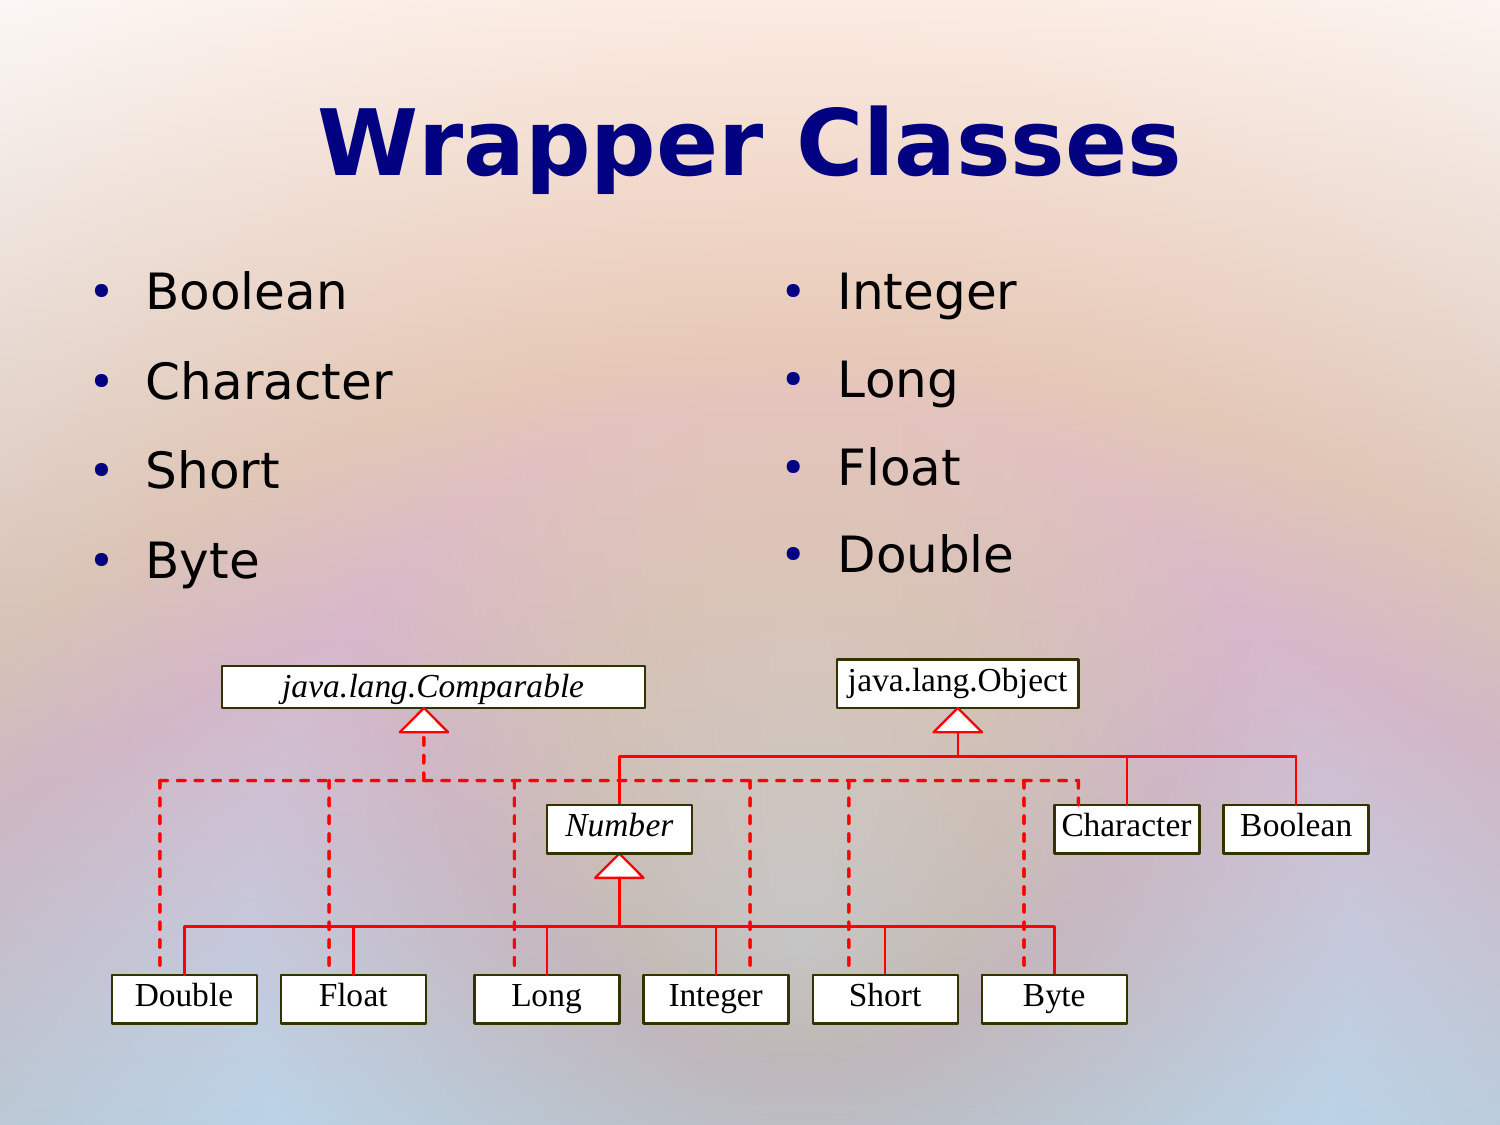

# Wrapper Classes
Boolean
Character
Short
Byte
Integer
Long
Float
Double
Liang, Introduction to Java Programming, Seventh Edition, (c) 2009 Pearson Education, Inc. All rights reserved. 0136012671
27